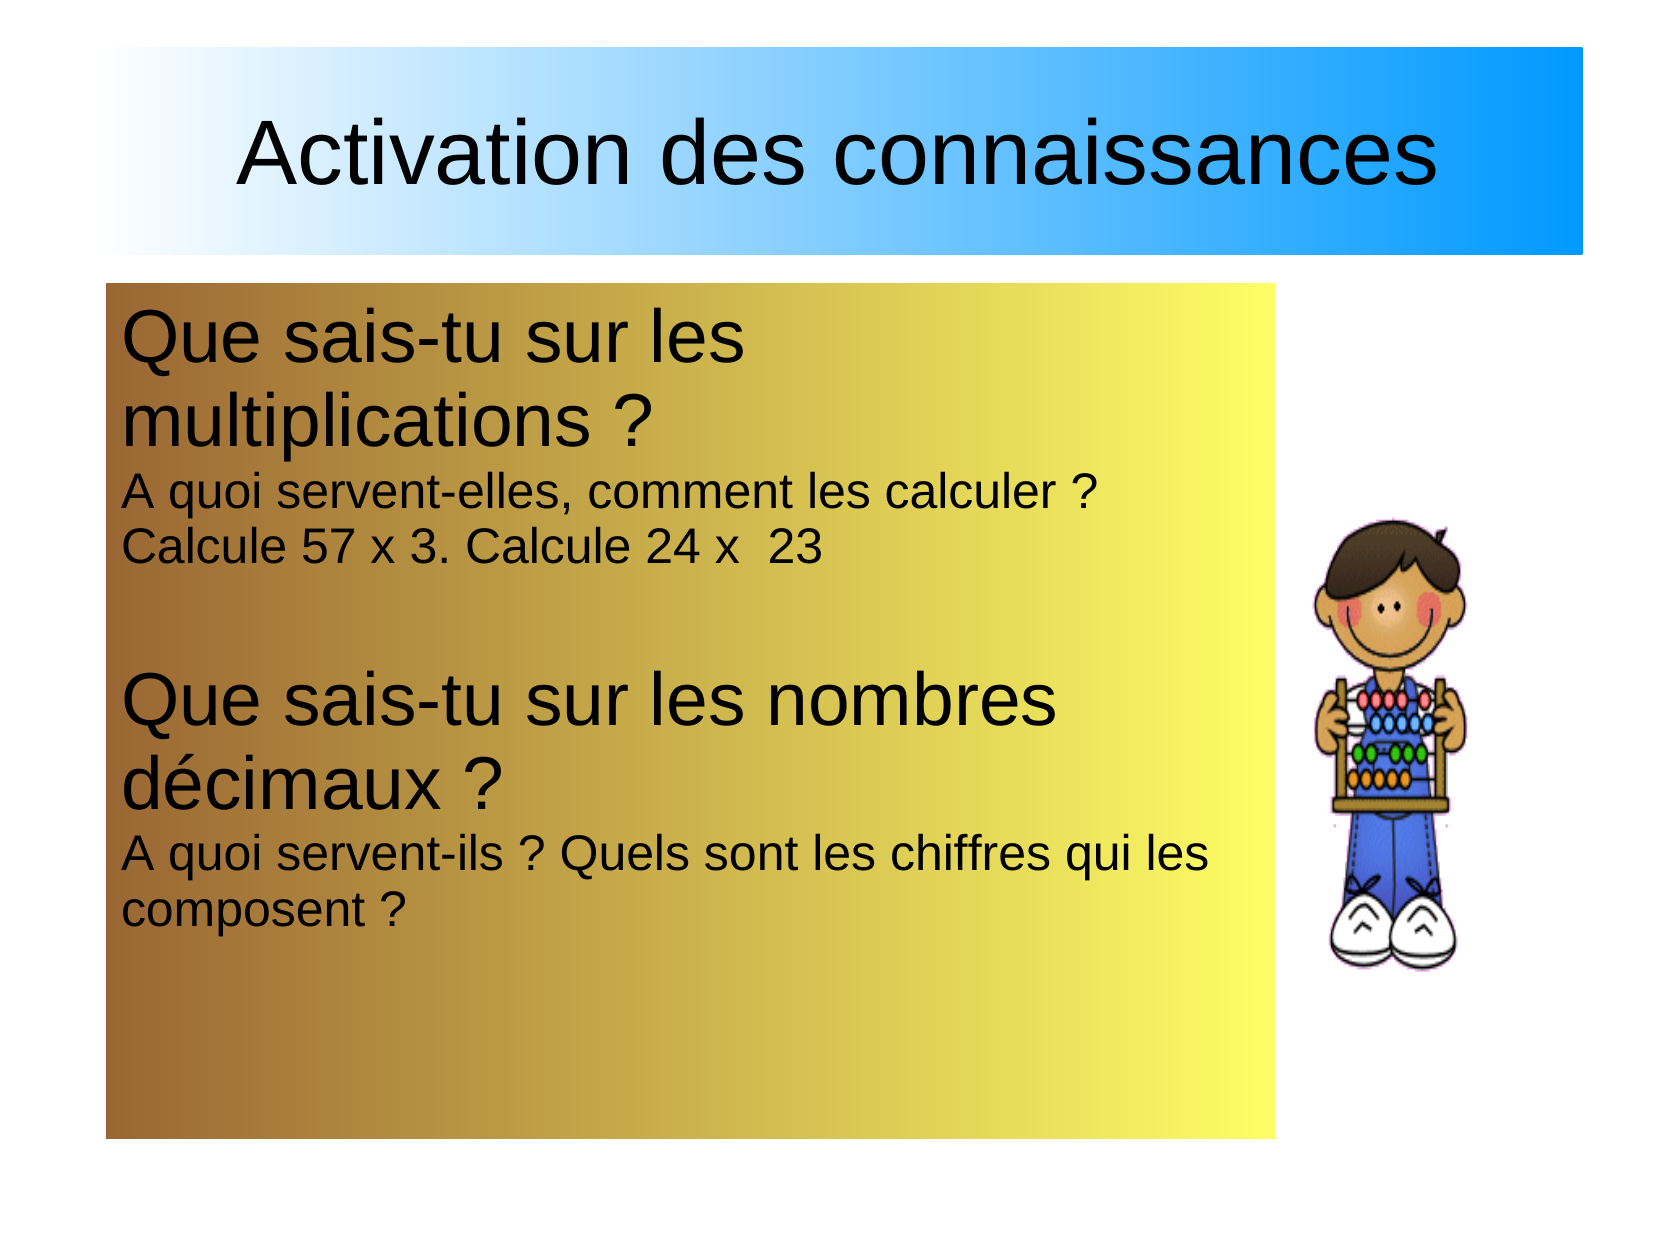

# Activation des connaissances
Que sais-tu sur les multiplications ?
A quoi servent-elles, comment les calculer ?
Calcule 57 x 3. Calcule 24 x 23
Que sais-tu sur les nombres décimaux ?
A quoi servent-ils ? Quels sont les chiffres qui les composent ?